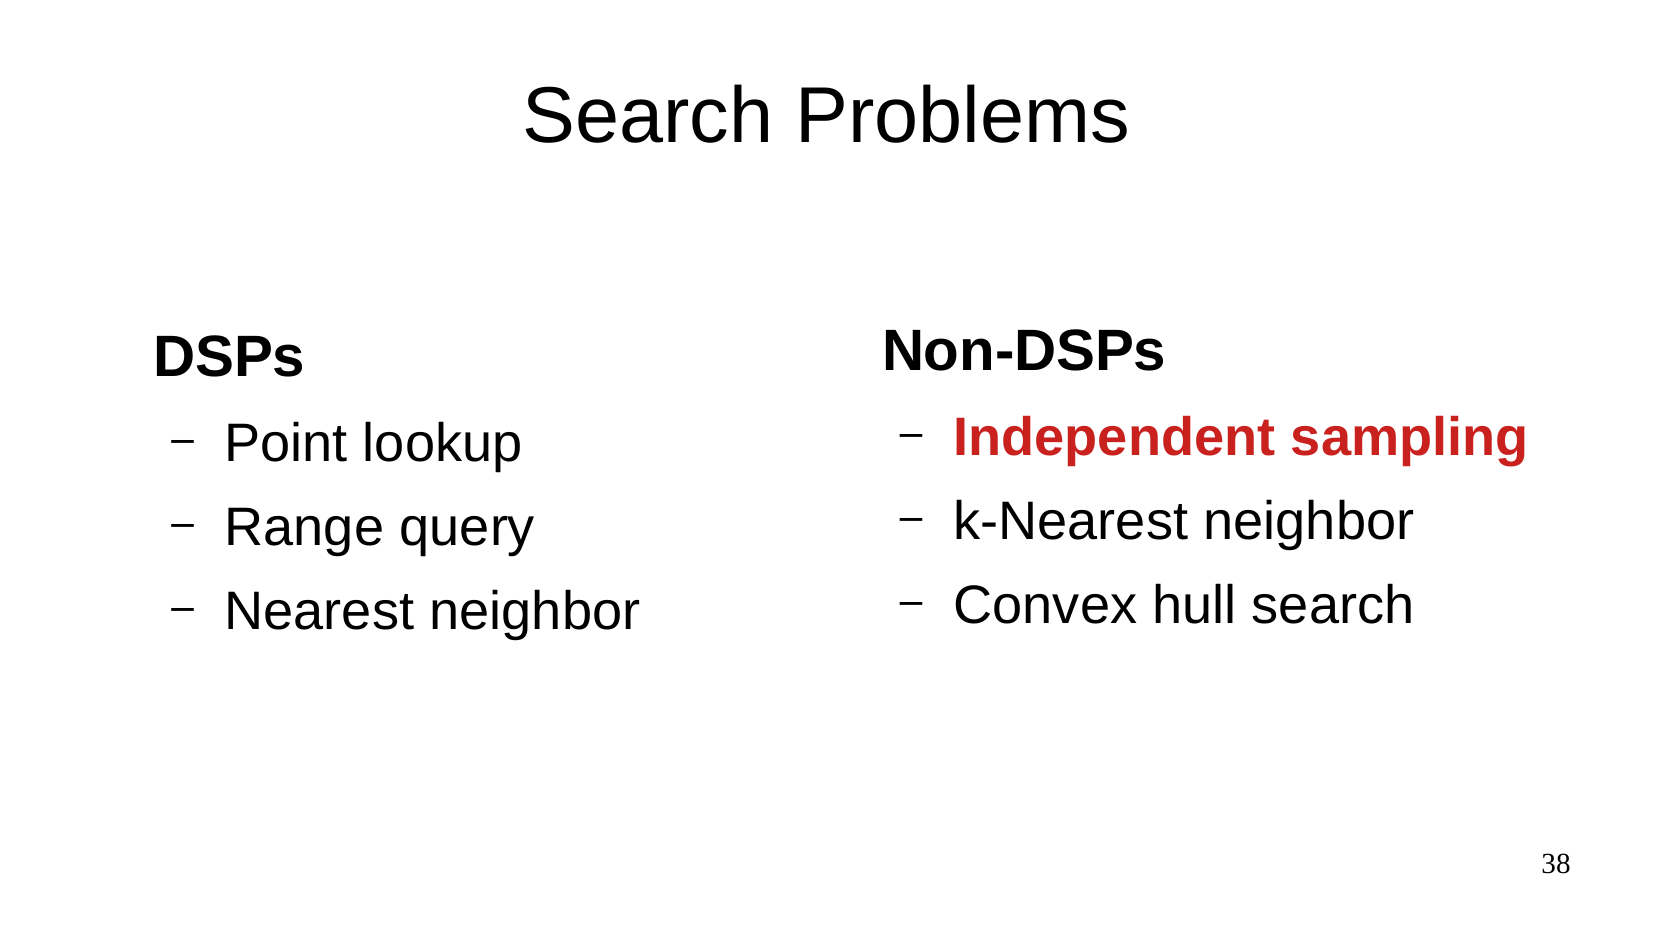

# Search Problems
Non-DSPs
Independent sampling
k-Nearest neighbor
Convex hull search
DSPs
Point lookup
Range query
Nearest neighbor
38